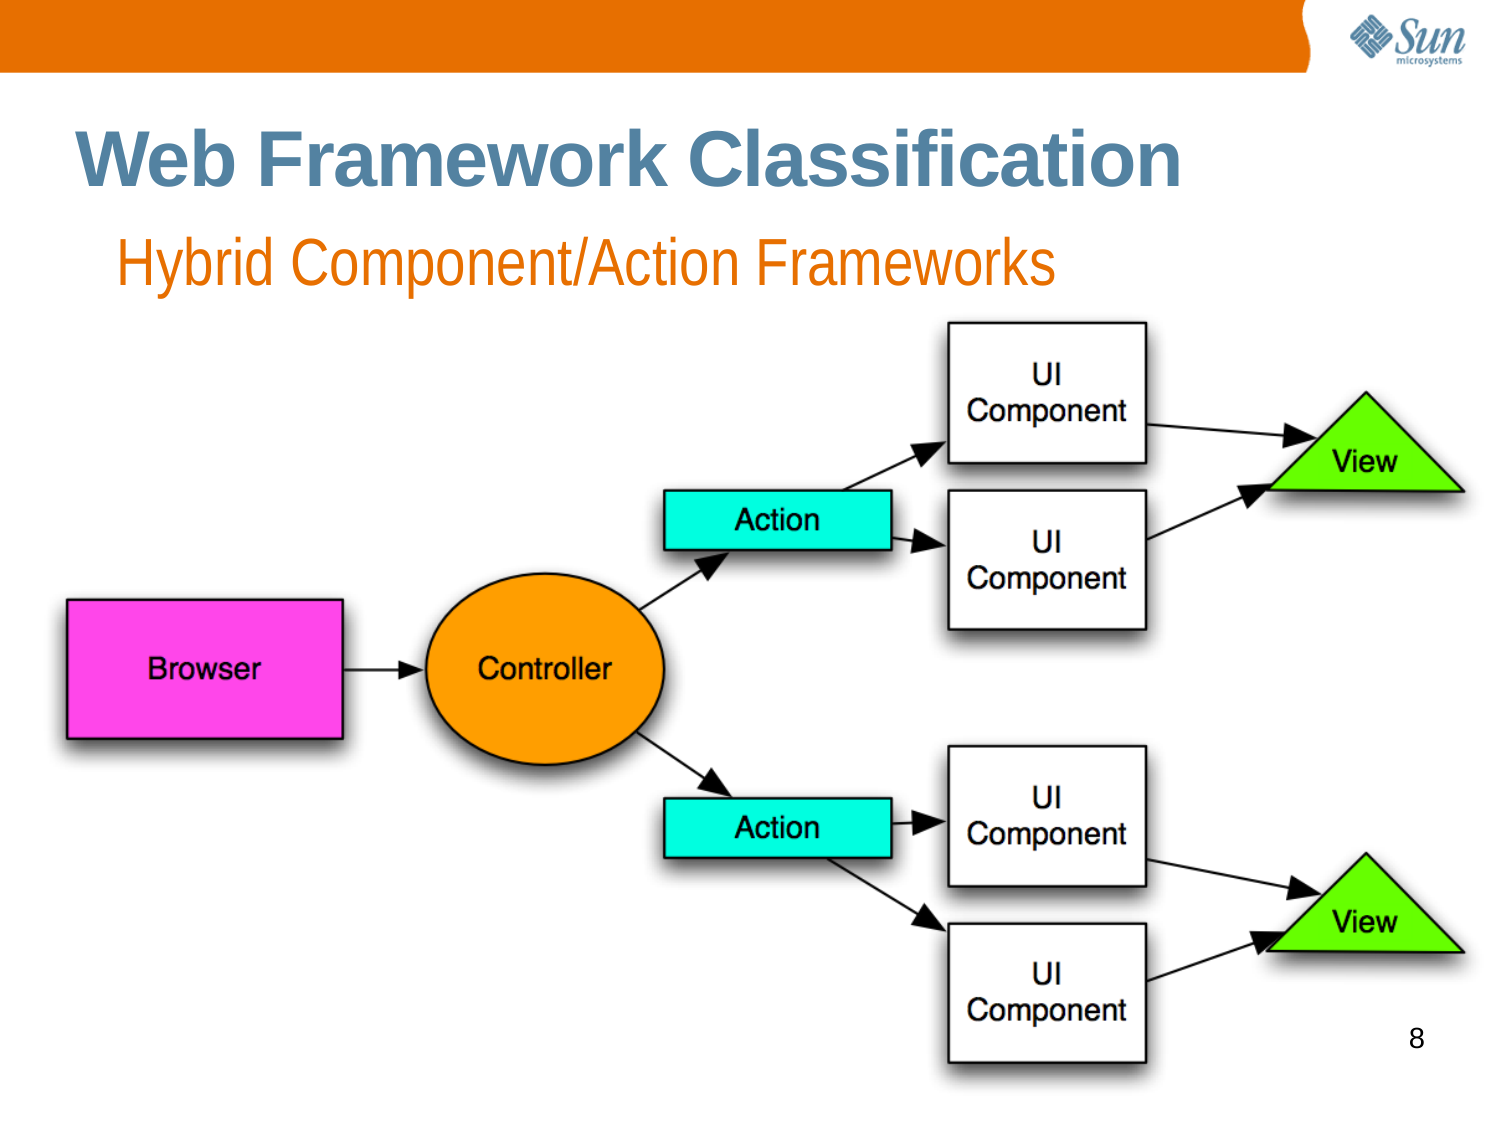

# Web Framework Classification
Hybrid Component/Action Frameworks
8